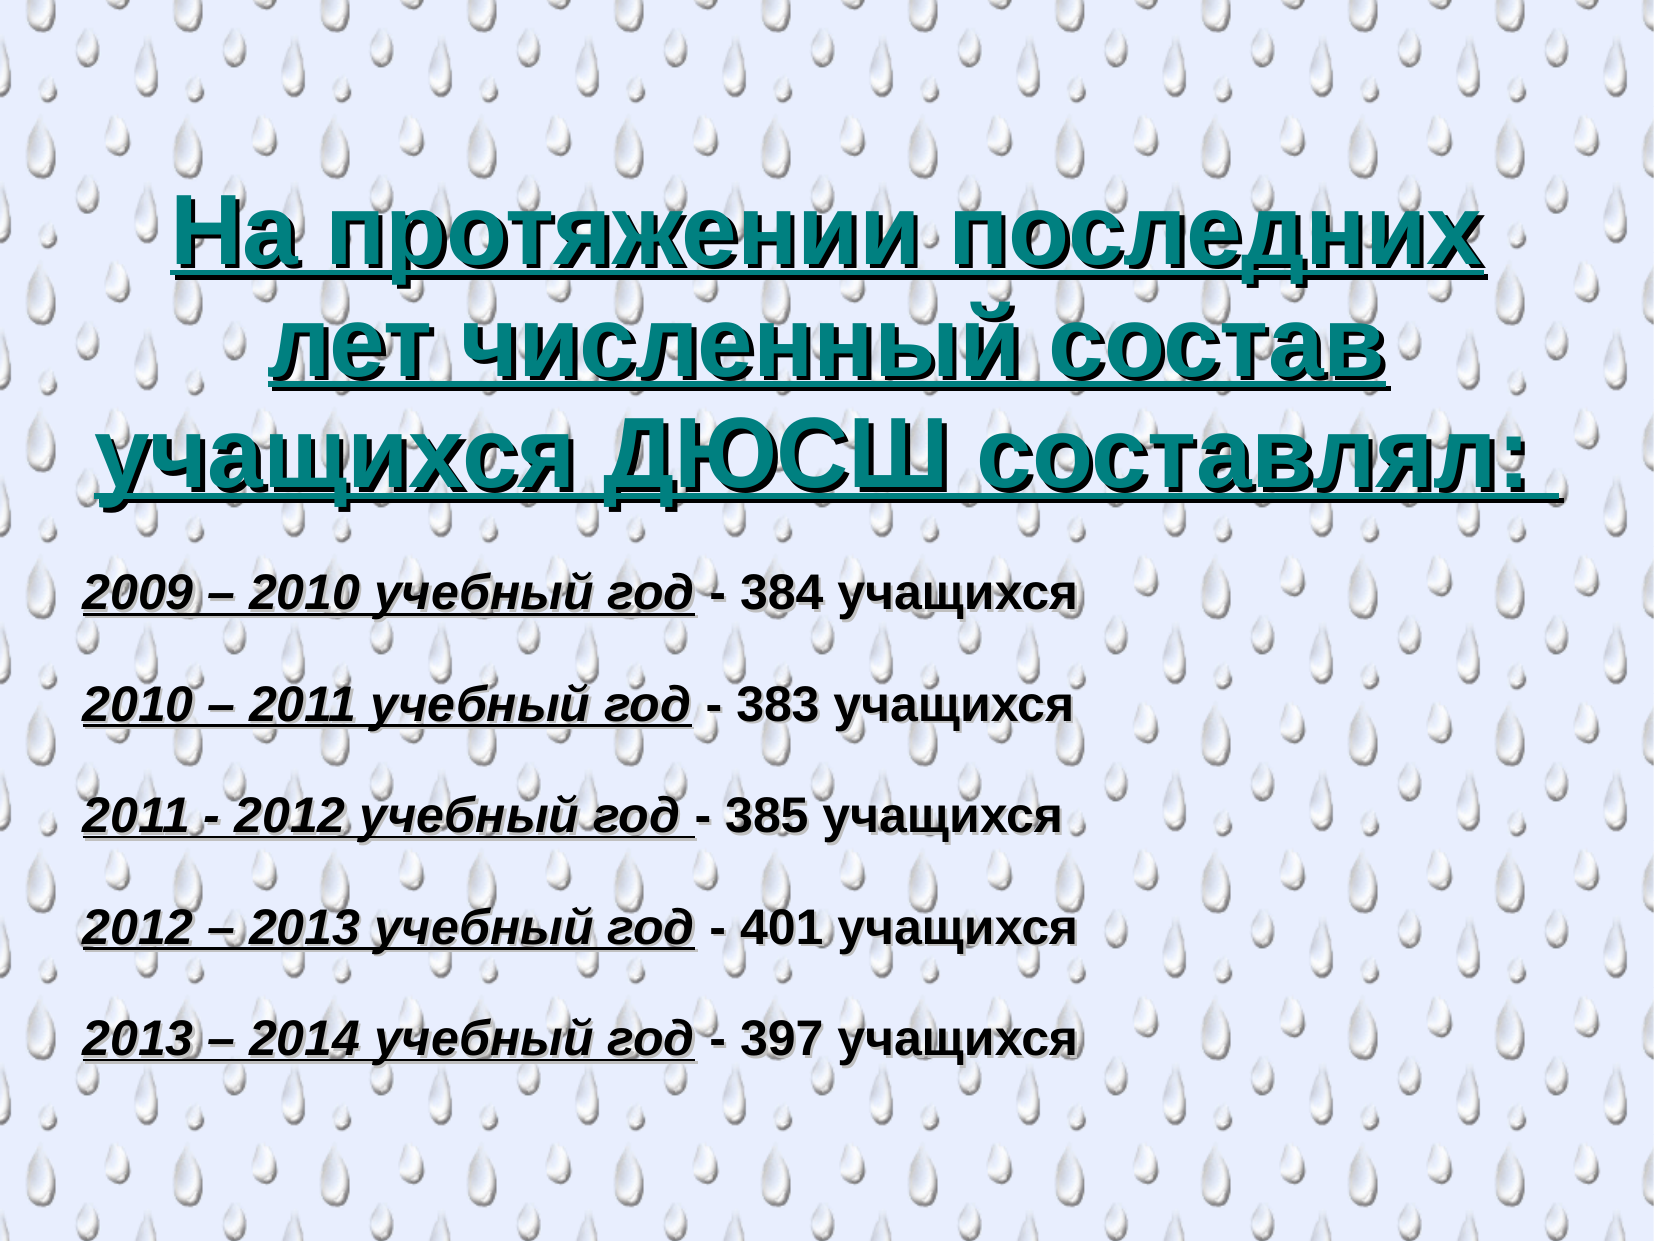

# На протяжении последних лет численный состав учащихся ДЮСШ составлял:
2009 – 2010 учебный год - 384 учащихся
2010 – 2011 учебный год - 383 учащихся
2011 - 2012 учебный год - 385 учащихся
2012 – 2013 учебный год - 401 учащихся
2013 – 2014 учебный год - 397 учащихся